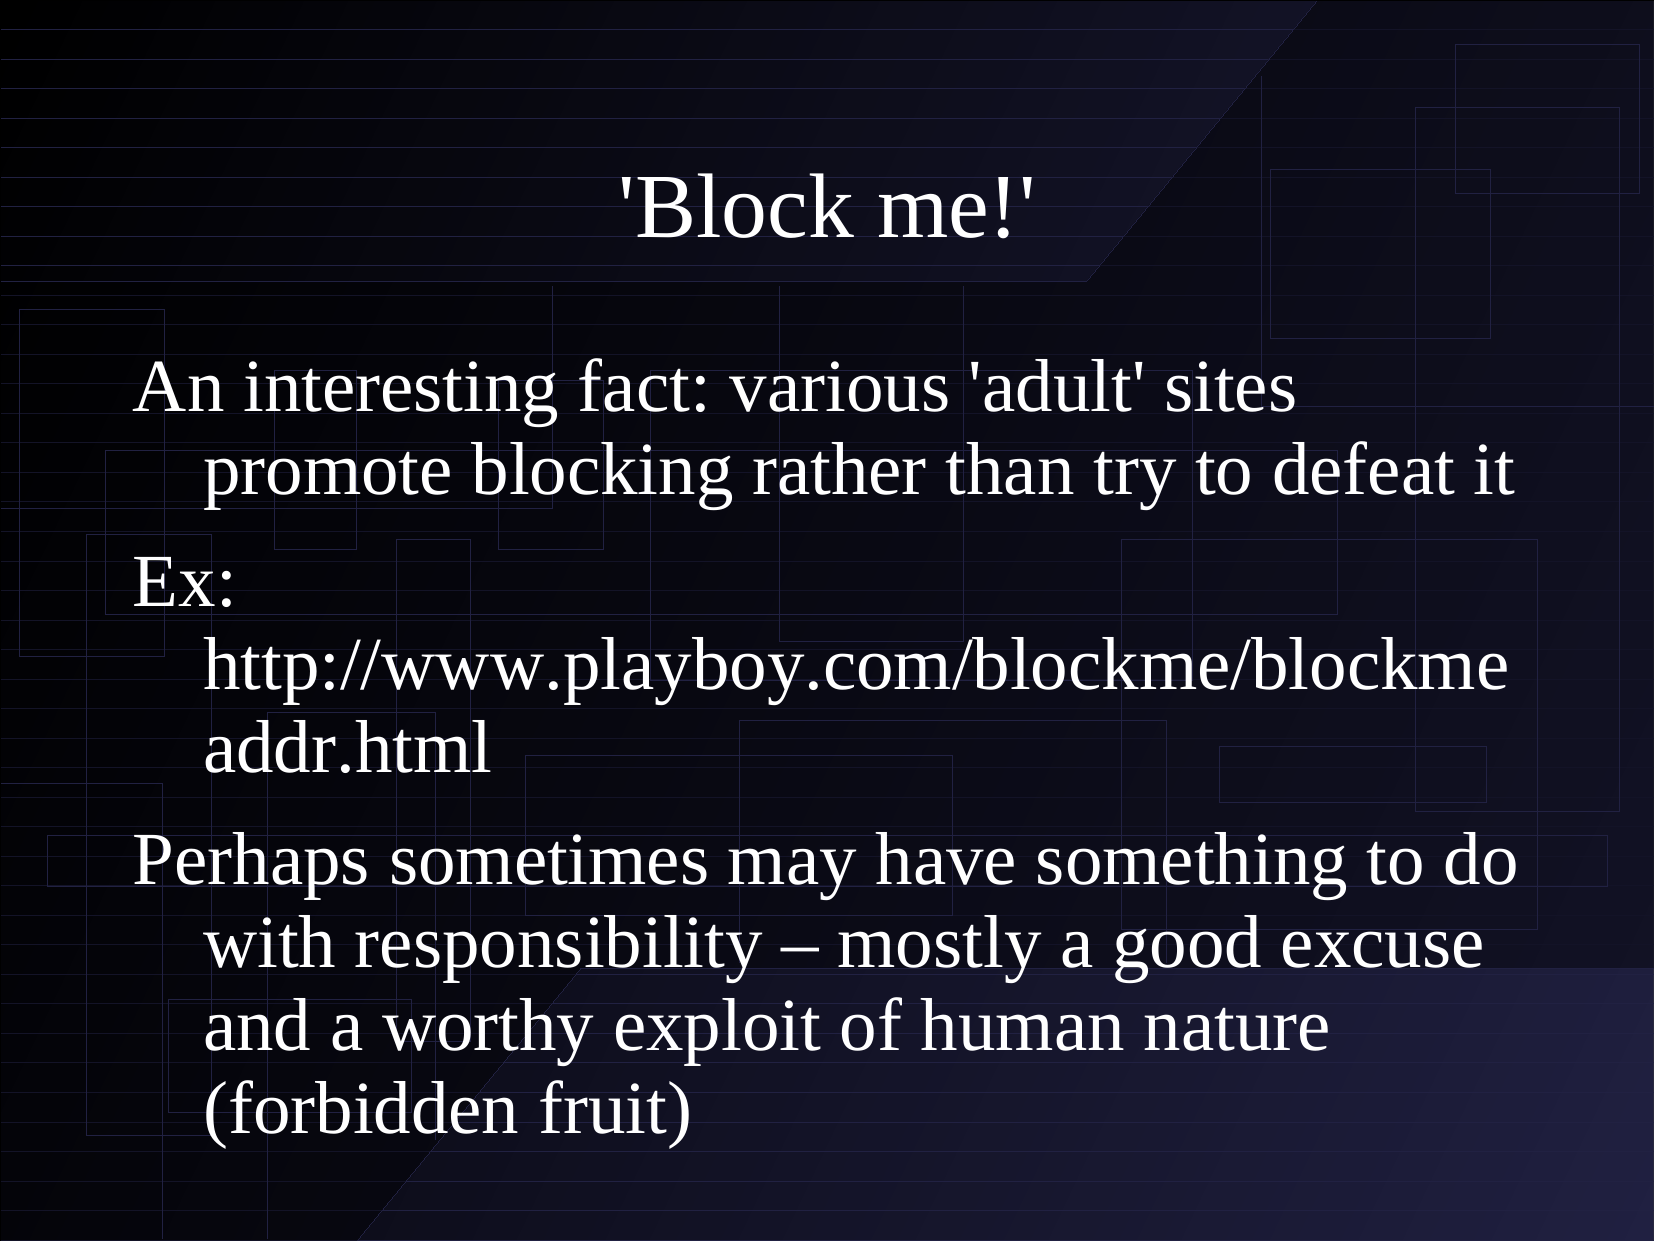

# 'Block me!'
An interesting fact: various 'adult' sites promote blocking rather than try to defeat it
Ex: http://www.playboy.com/blockme/blockmeaddr.html
Perhaps sometimes may have something to do with responsibility – mostly a good excuse and a worthy exploit of human nature (forbidden fruit)